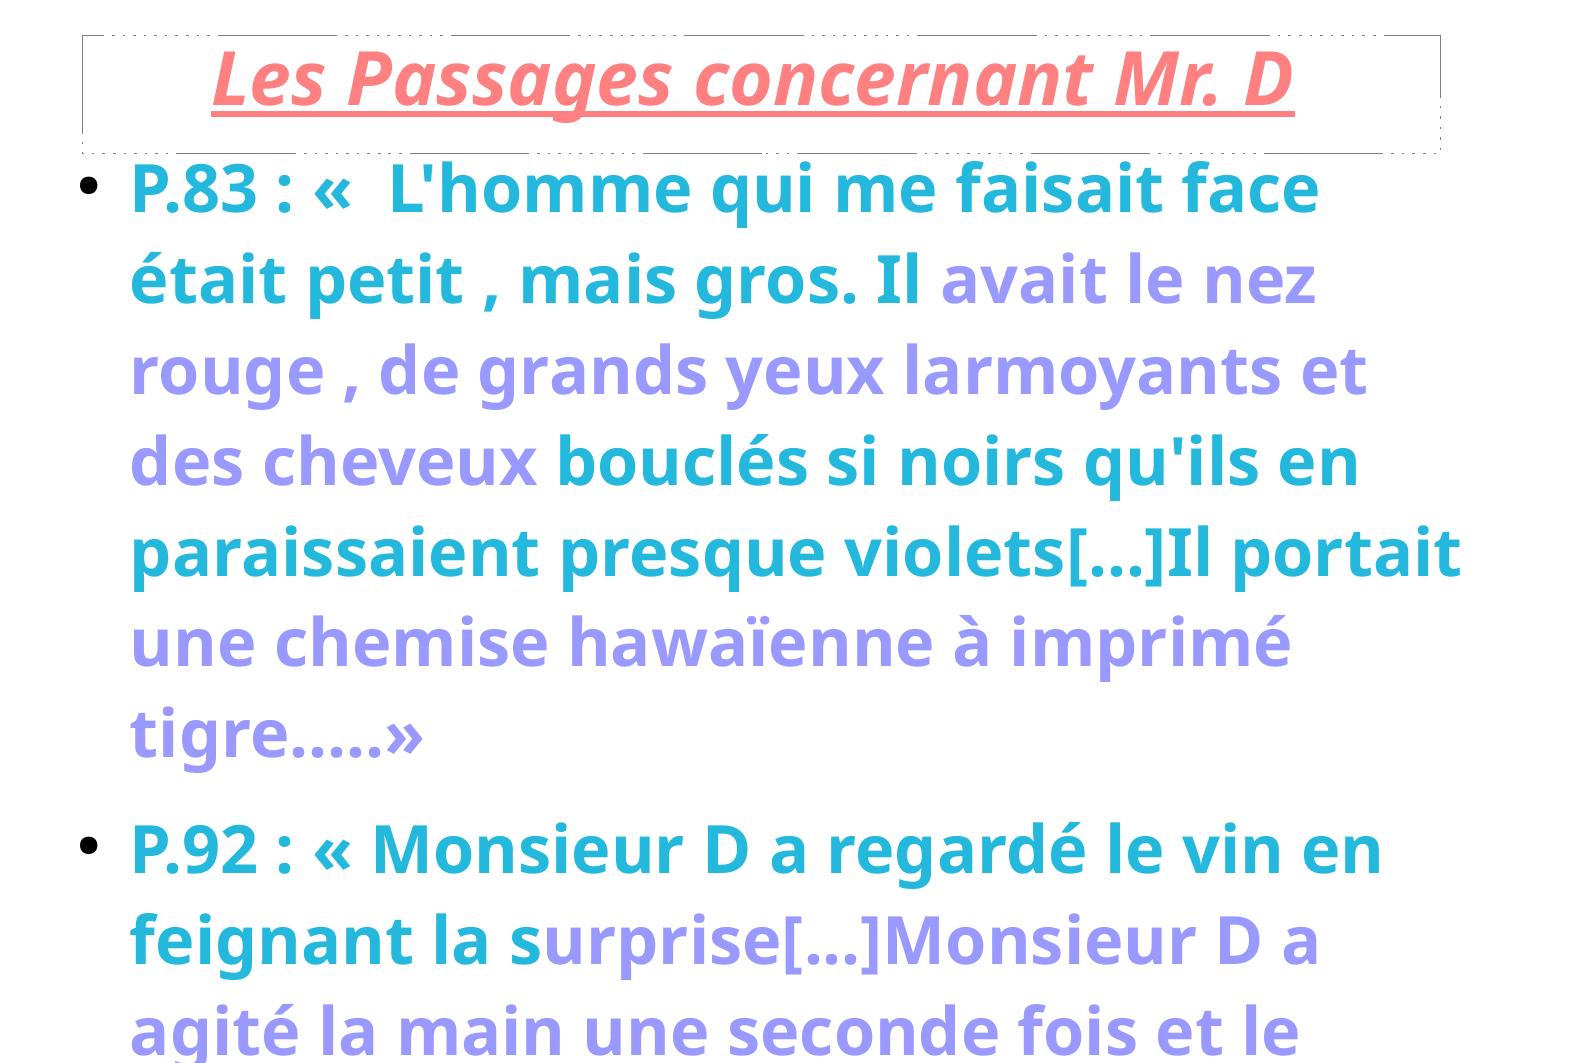

# Les Passages concernant Mr. D
P.83 : «  L'homme qui me faisait face était petit , mais gros. Il avait le nez rouge , de grands yeux larmoyants et des cheveux bouclés si noirs qu'ils en paraissaient presque violets[...]Il portait une chemise hawaïenne à imprimé tigre.....»
P.92 : « Monsieur D a regardé le vin en feignant la surprise[...]Monsieur D a agité la main une seconde fois et le verre de vin s'est changé en une nouvelle canette de coca light.[... ]Monsieur D a offensé son père il y a quelque temps. Il s'est toqué d'une nymphe des bois qui avait était déclarée zone interdite.[...]Mon père adore me punir.... »
P.93 : « Mon père est Zeus » , « Le dieu du vin »